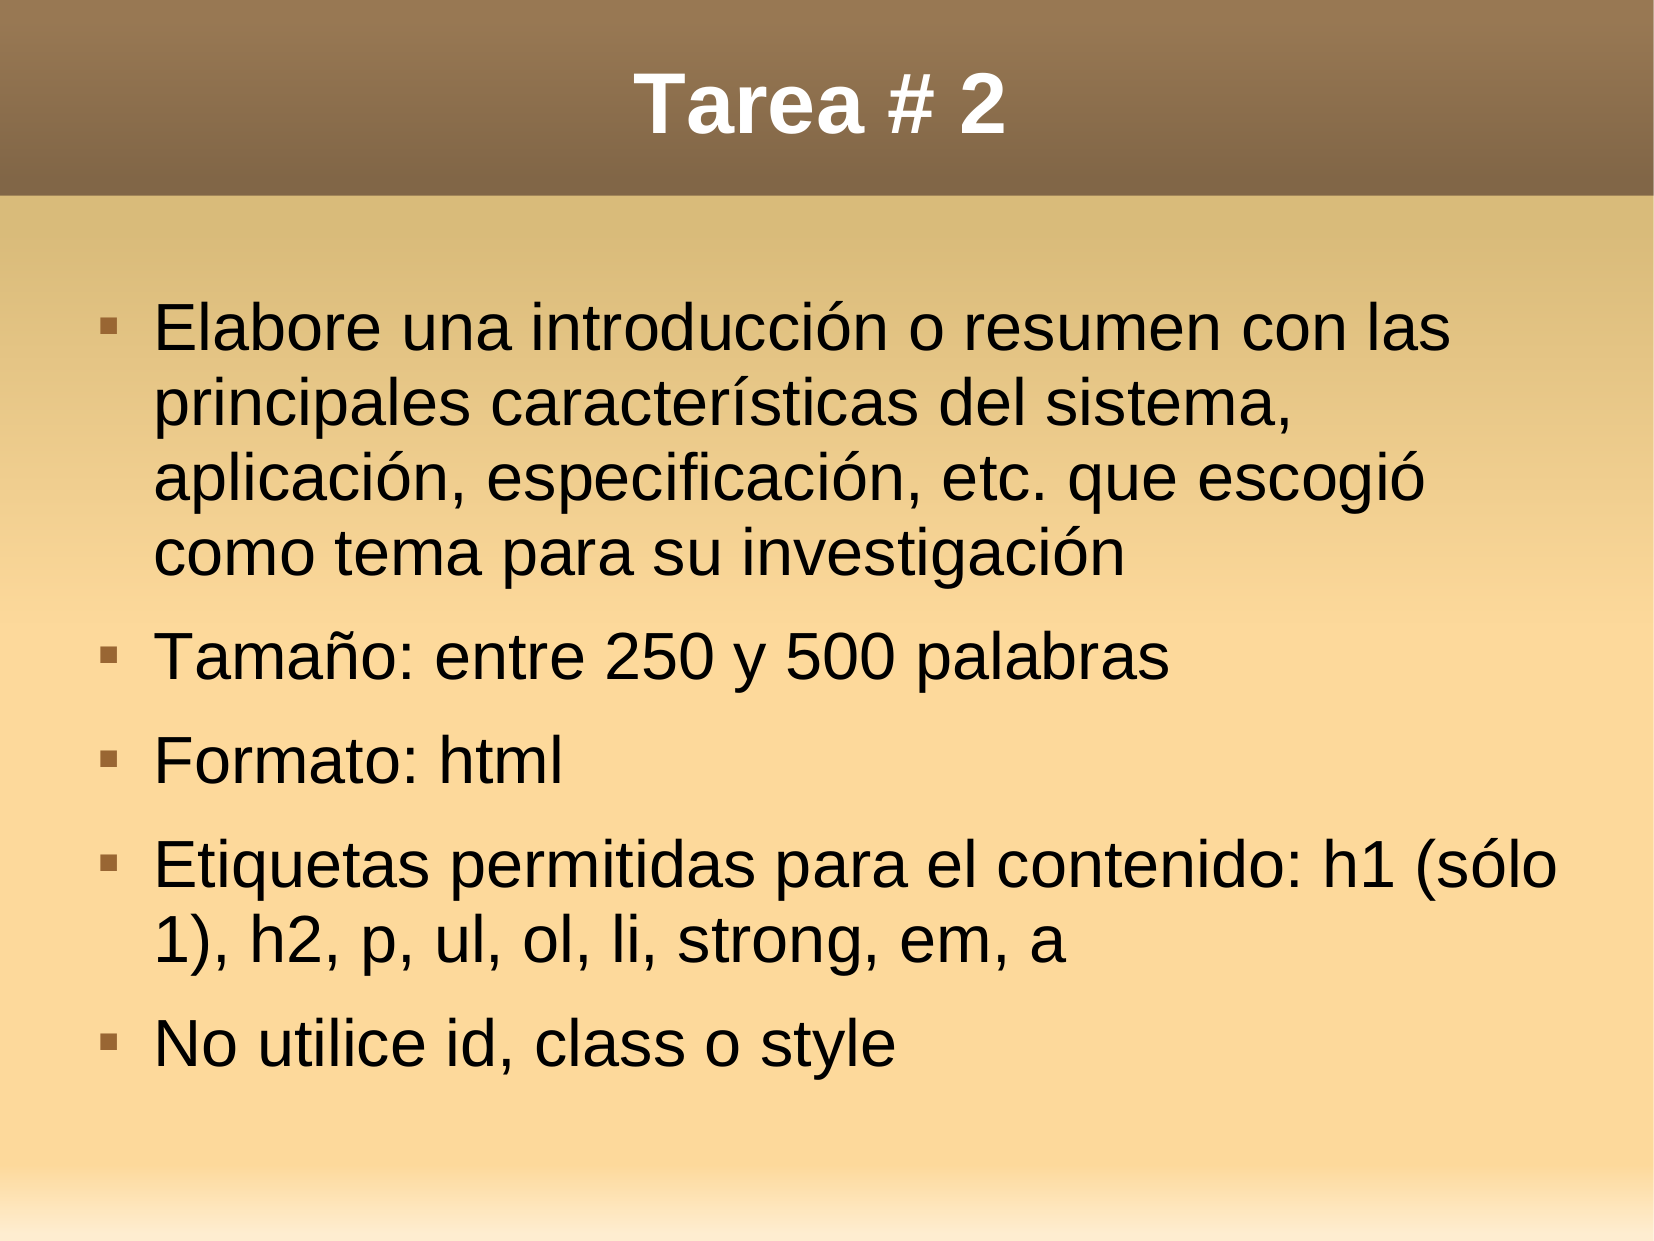

# Tarea # 2
Elabore una introducción o resumen con las principales características del sistema, aplicación, especificación, etc. que escogió como tema para su investigación
Tamaño: entre 250 y 500 palabras
Formato: html
Etiquetas permitidas para el contenido: h1 (sólo 1), h2, p, ul, ol, li, strong, em, a
No utilice id, class o style